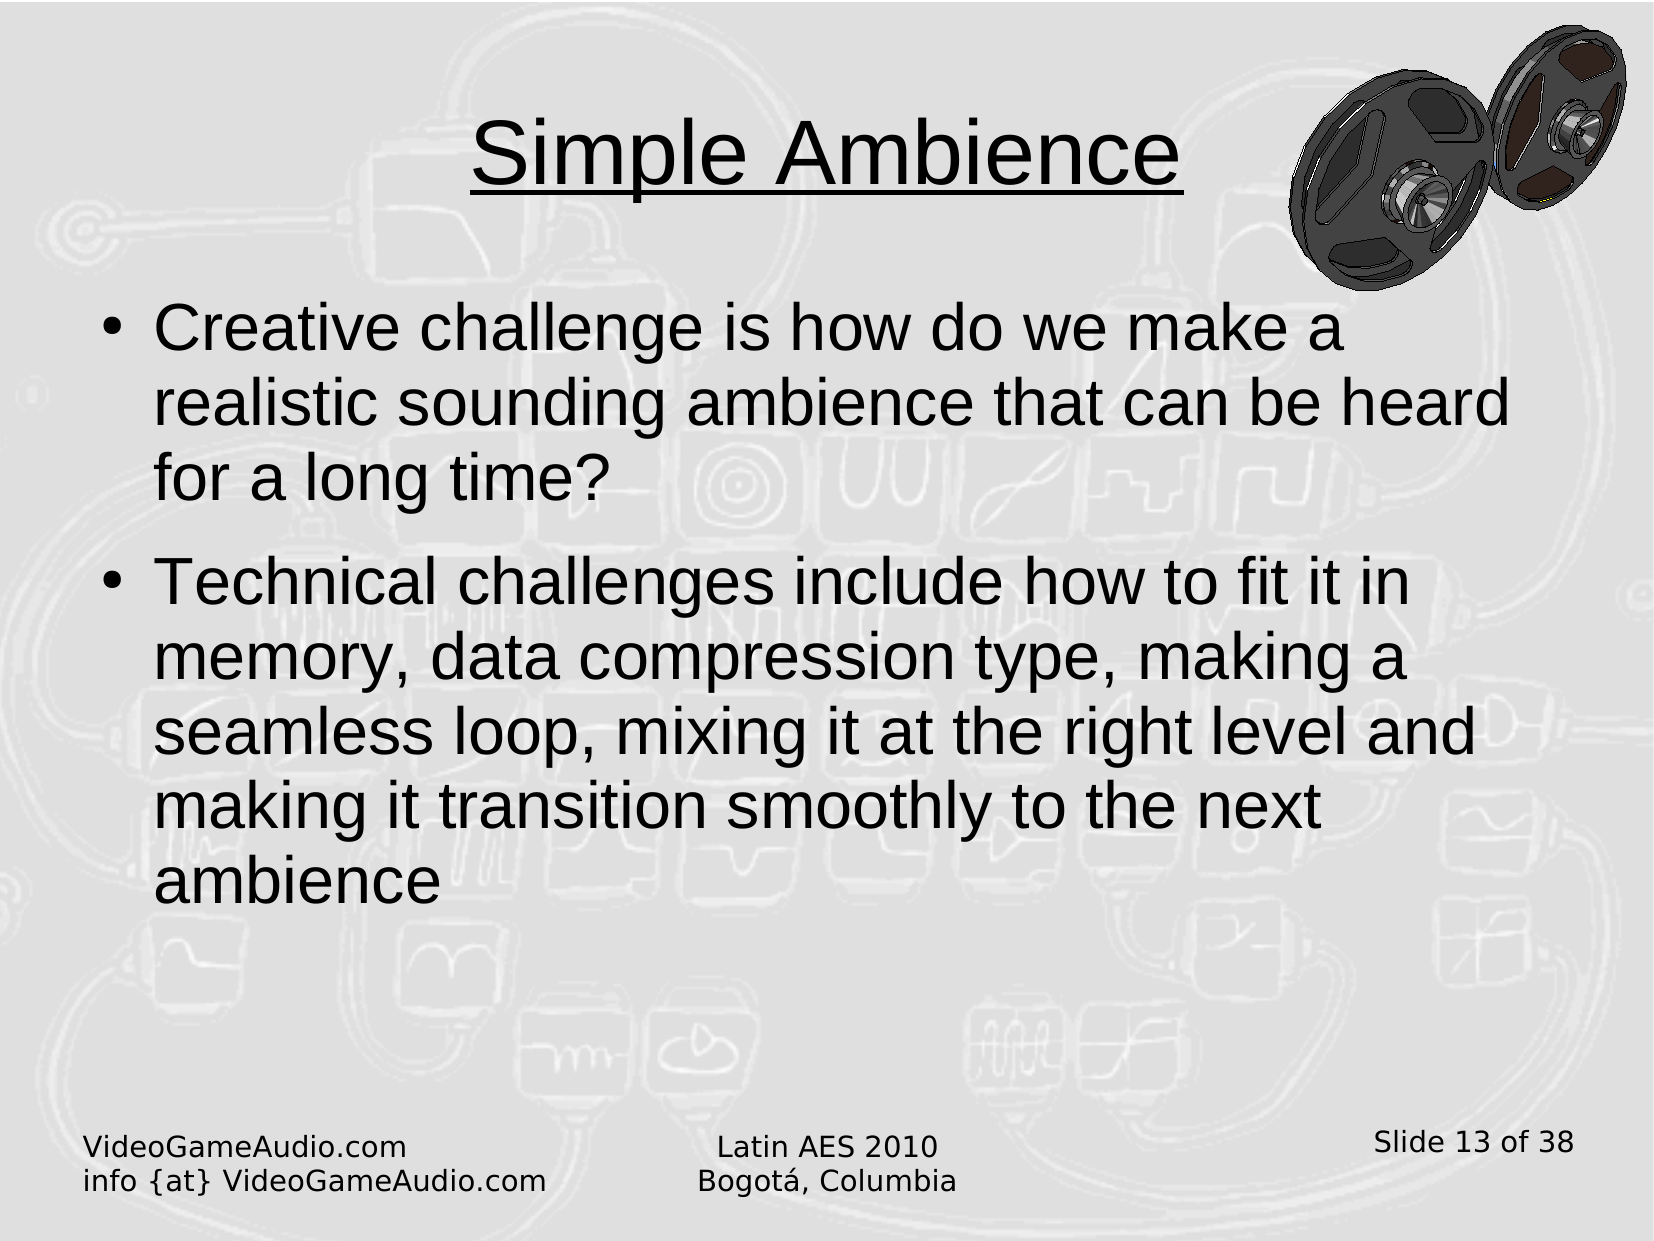

# Simple Ambience
Creative challenge is how do we make a realistic sounding ambience that can be heard for a long time?
Technical challenges include how to fit it in memory, data compression type, making a seamless loop, mixing it at the right level and making it transition smoothly to the next ambience
13